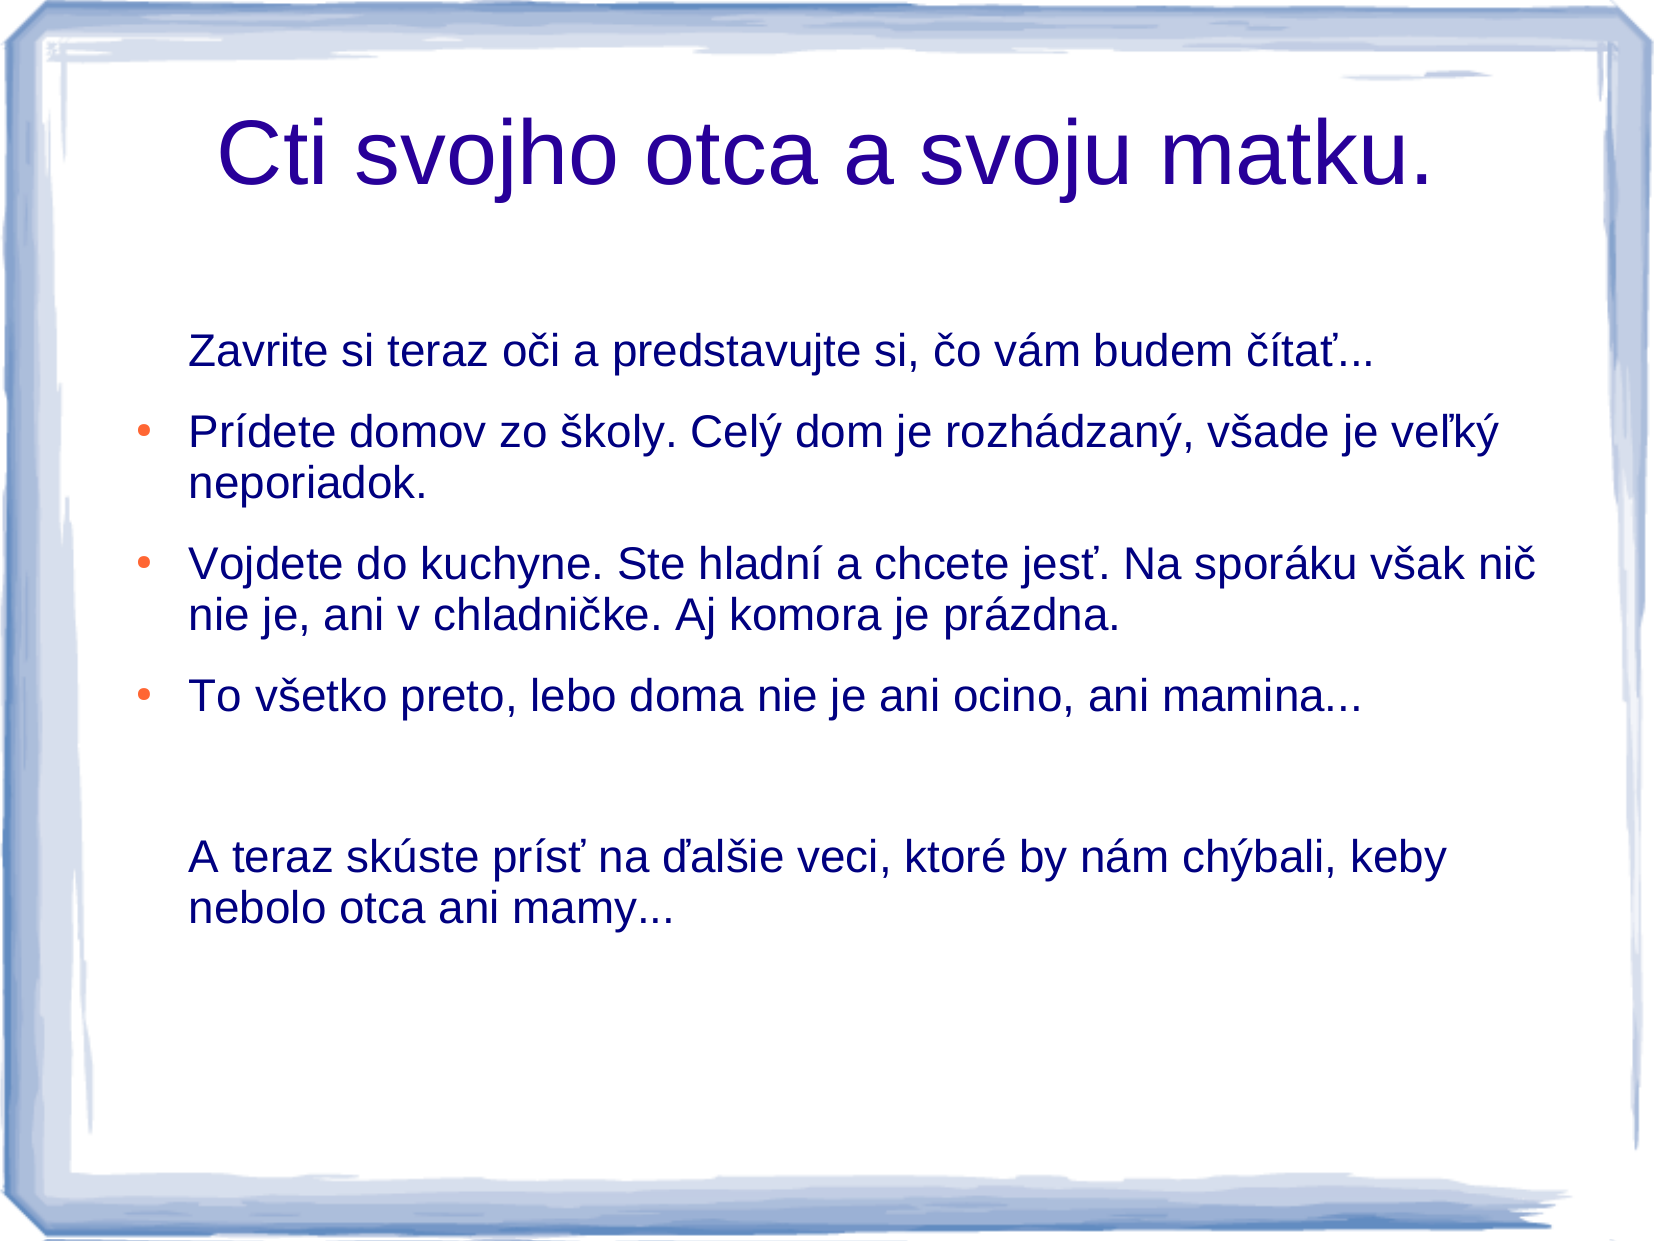

# Cti svojho otca a svoju matku.
Zavrite si teraz oči a predstavujte si, čo vám budem čítať...
Prídete domov zo školy. Celý dom je rozhádzaný, všade je veľký neporiadok.
Vojdete do kuchyne. Ste hladní a chcete jesť. Na sporáku však nič nie je, ani v chladničke. Aj komora je prázdna.
To všetko preto, lebo doma nie je ani ocino, ani mamina...
A teraz skúste prísť na ďalšie veci, ktoré by nám chýbali, keby nebolo otca ani mamy...